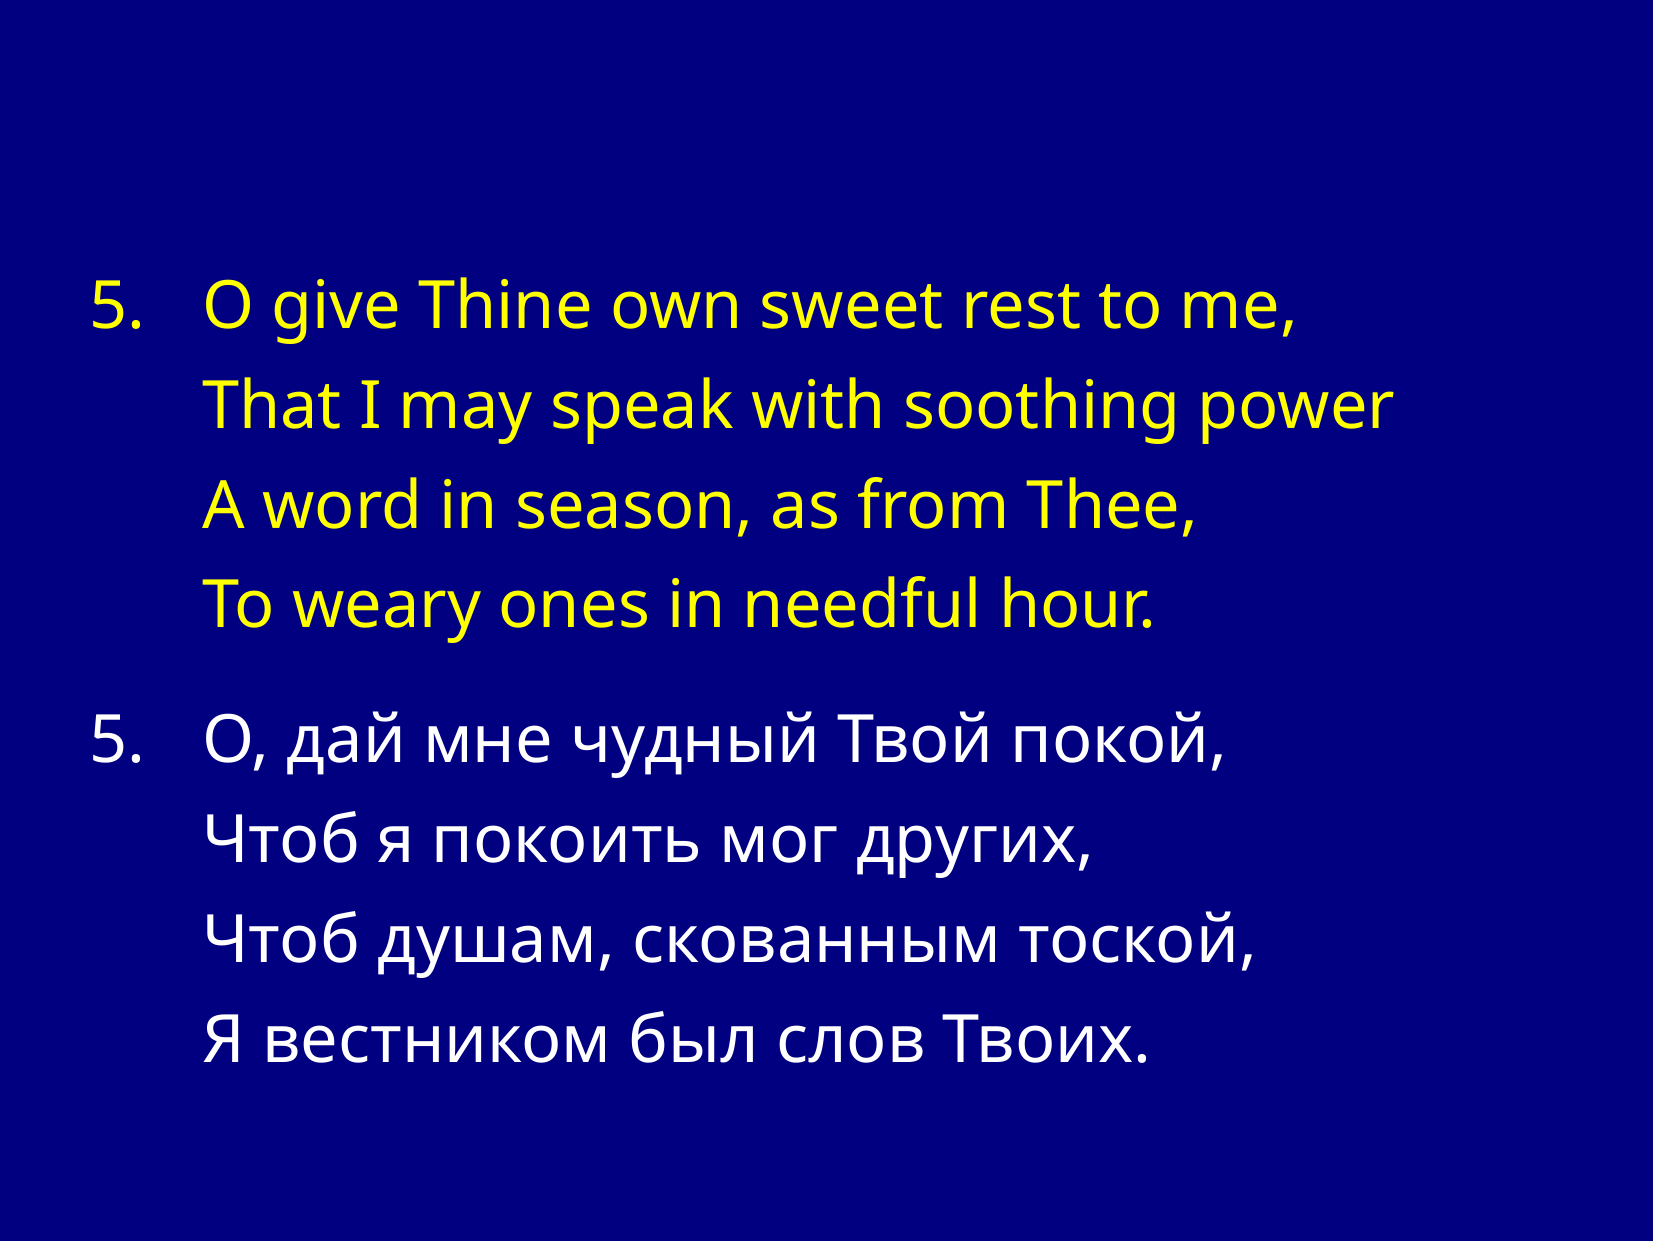

5.	O give Thine own sweet rest to me,
	That I may speak with soothing power
	A word in season, as from Thee,
	To weary ones in needful hour.
5.	О, дай мне чудный Твой покой,
	Чтоб я покоить мог других,
	Чтоб душам, скованным тоской,
	Я вестником был слов Твоих.